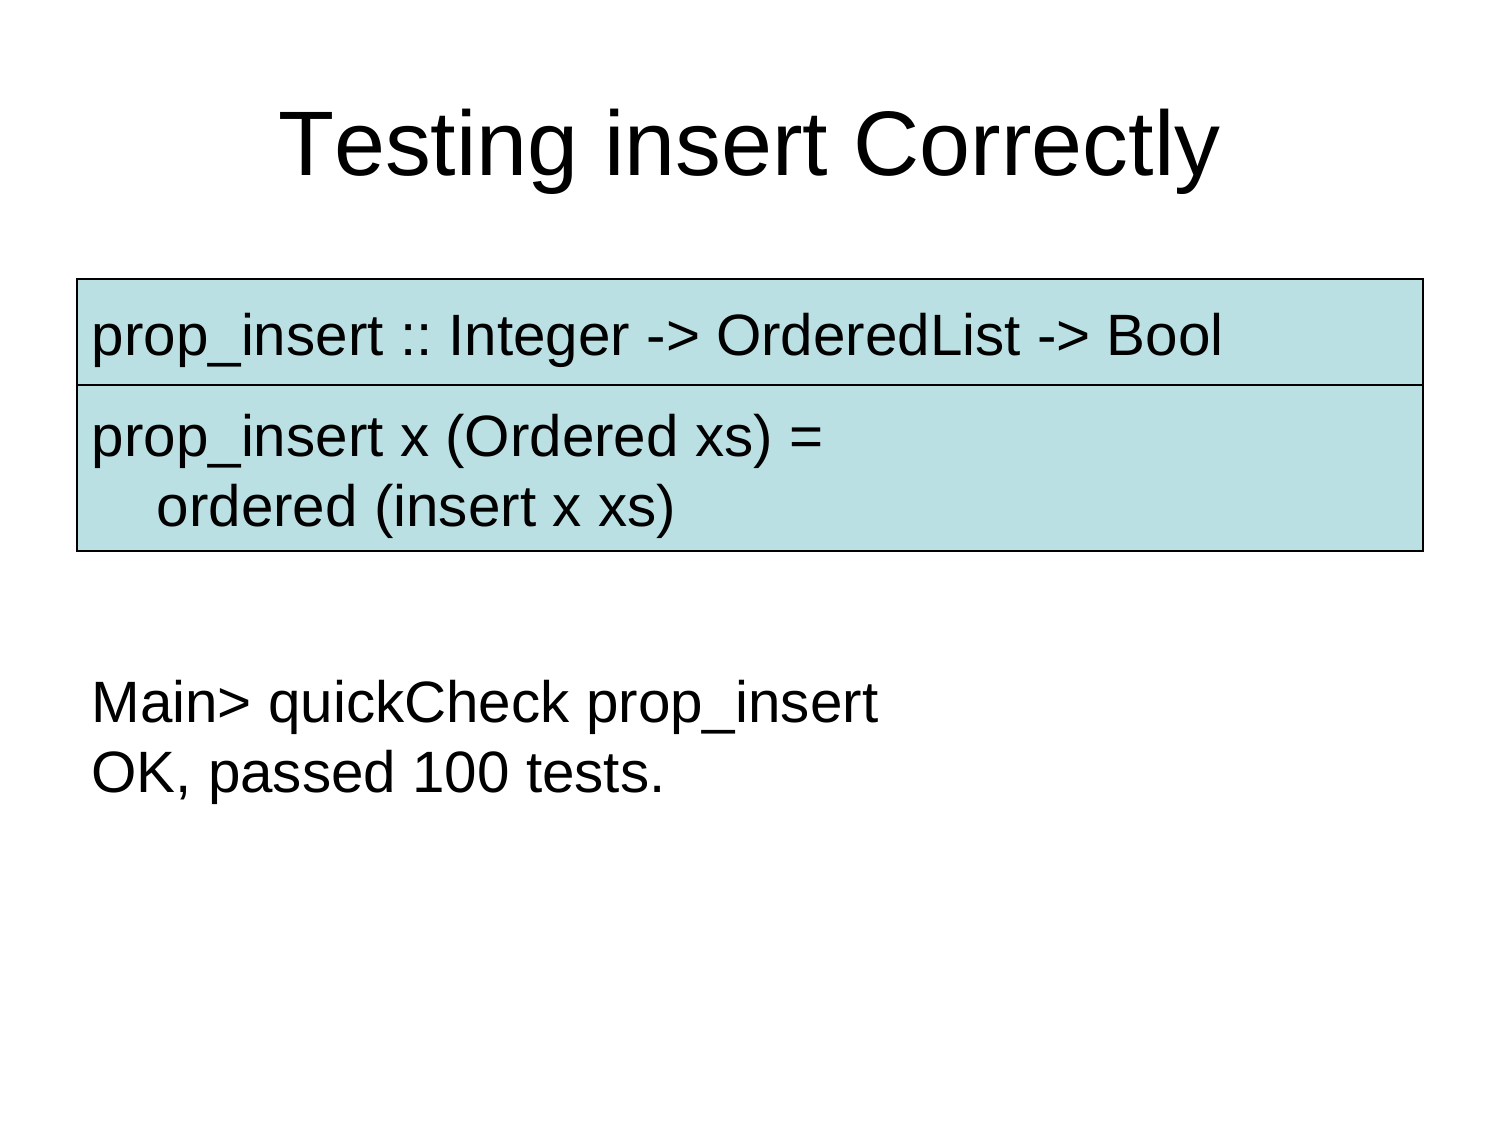

# Testing insert Correctly
prop_insert :: Integer -> OrderedList -> Bool
prop_insert x (Ordered xs) =
 ordered (insert x xs)
Main> quickCheck prop_insert
OK, passed 100 tests.